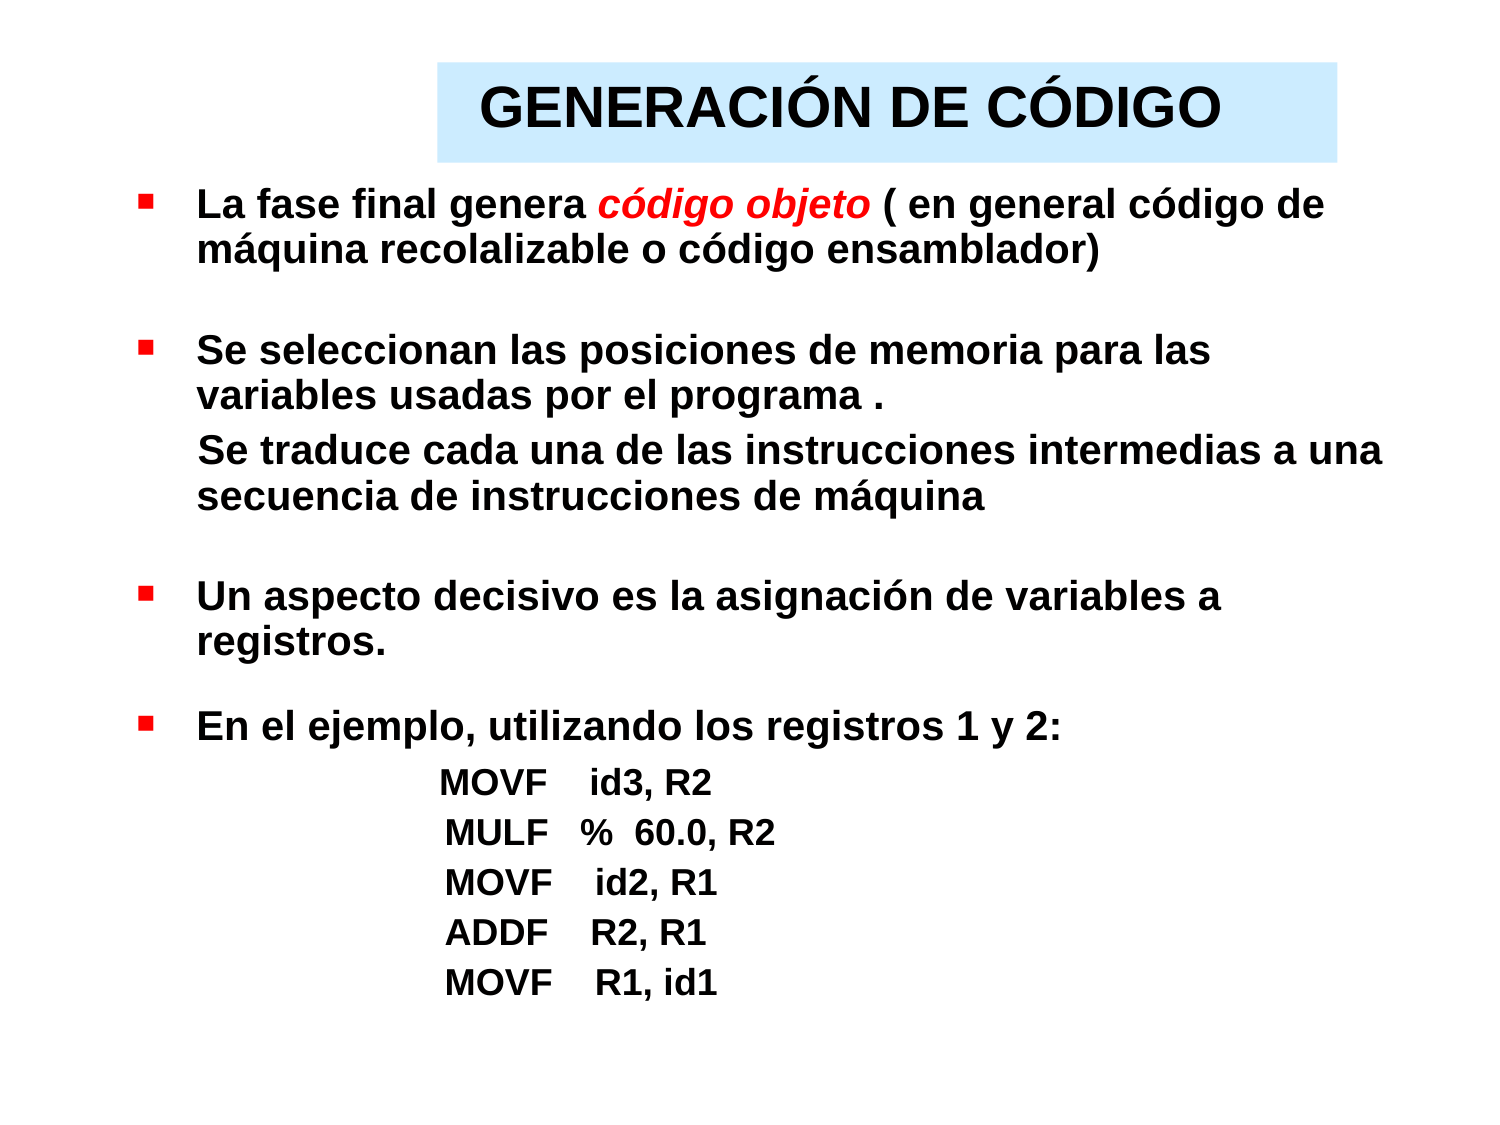

GENERACIÓN DE CÓDIGO
# La fase final genera código objeto ( en general código de máquina recolalizable o código ensamblador)
Se seleccionan las posiciones de memoria para las variables usadas por el programa .
 Se traduce cada una de las instrucciones intermedias a una secuencia de instrucciones de máquina
Un aspecto decisivo es la asignación de variables a registros.
En el ejemplo, utilizando los registros 1 y 2:
 MOVF id3, R2
 MULF % 60.0, R2
 MOVF id2, R1
 ADDF R2, R1
 MOVF R1, id1
Año 2004
31